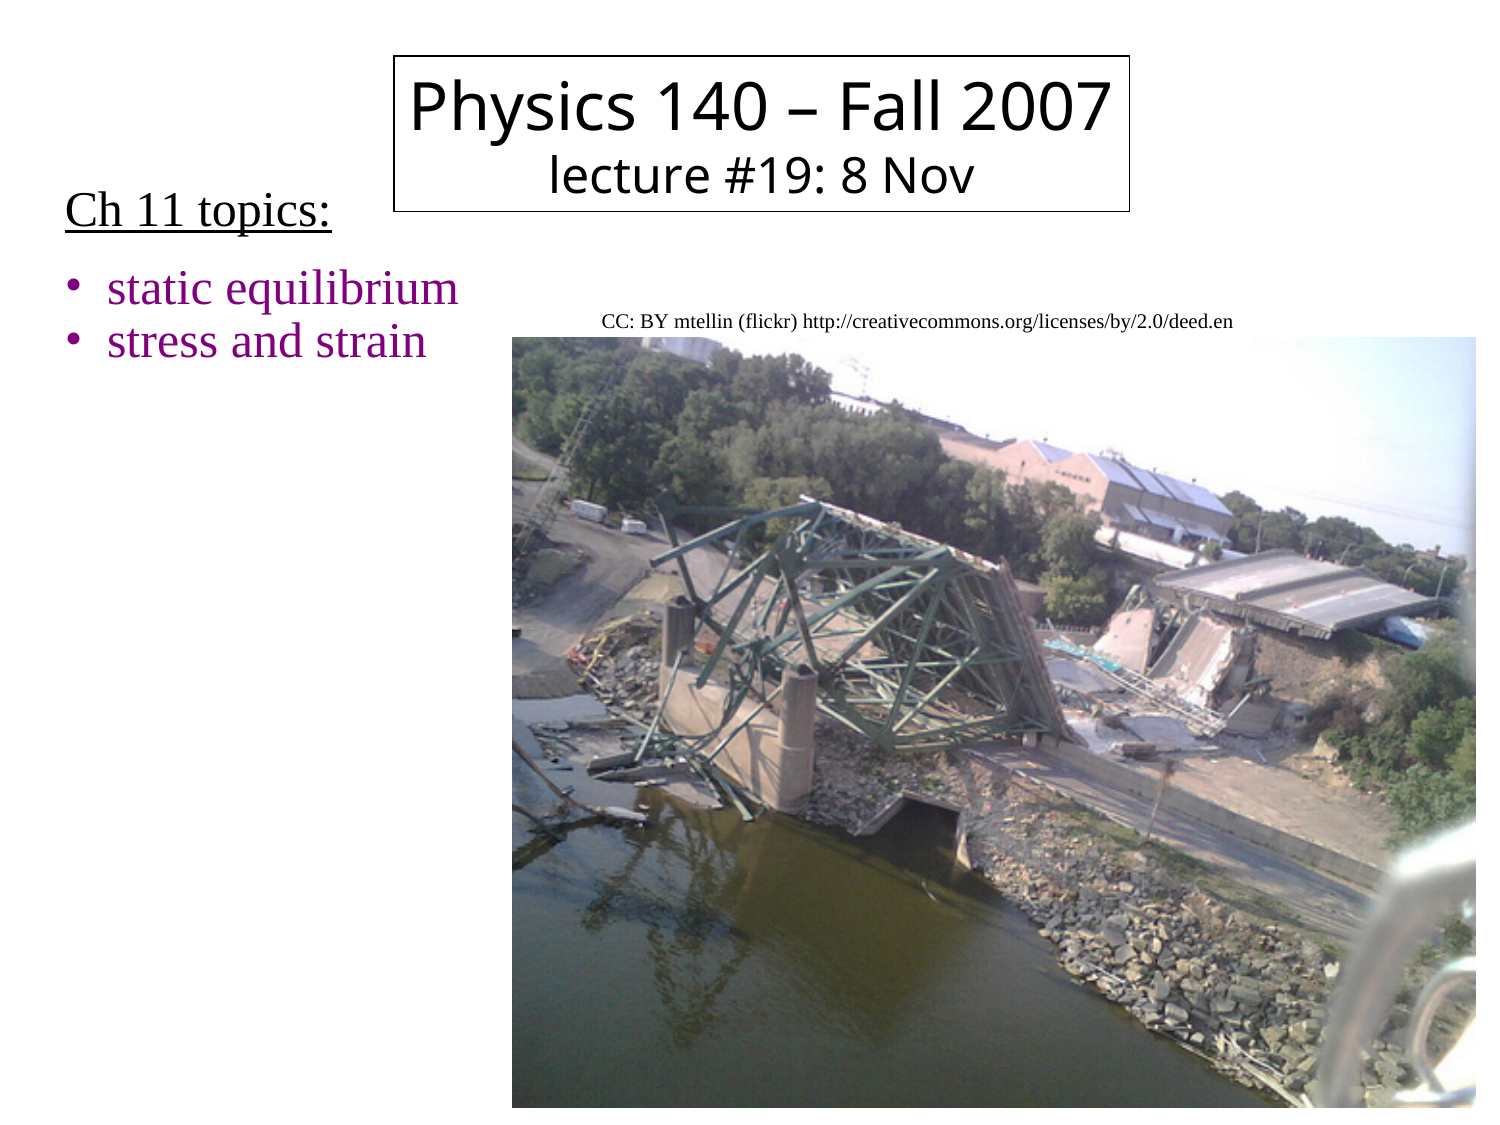

Physics 140 – Fall 2007
lecture #19: 8 Nov
Ch 11 topics:
 static equilibrium
 stress and strain
CC: BY mtellin (flickr) http://creativecommons.org/licenses/by/2.0/deed.en